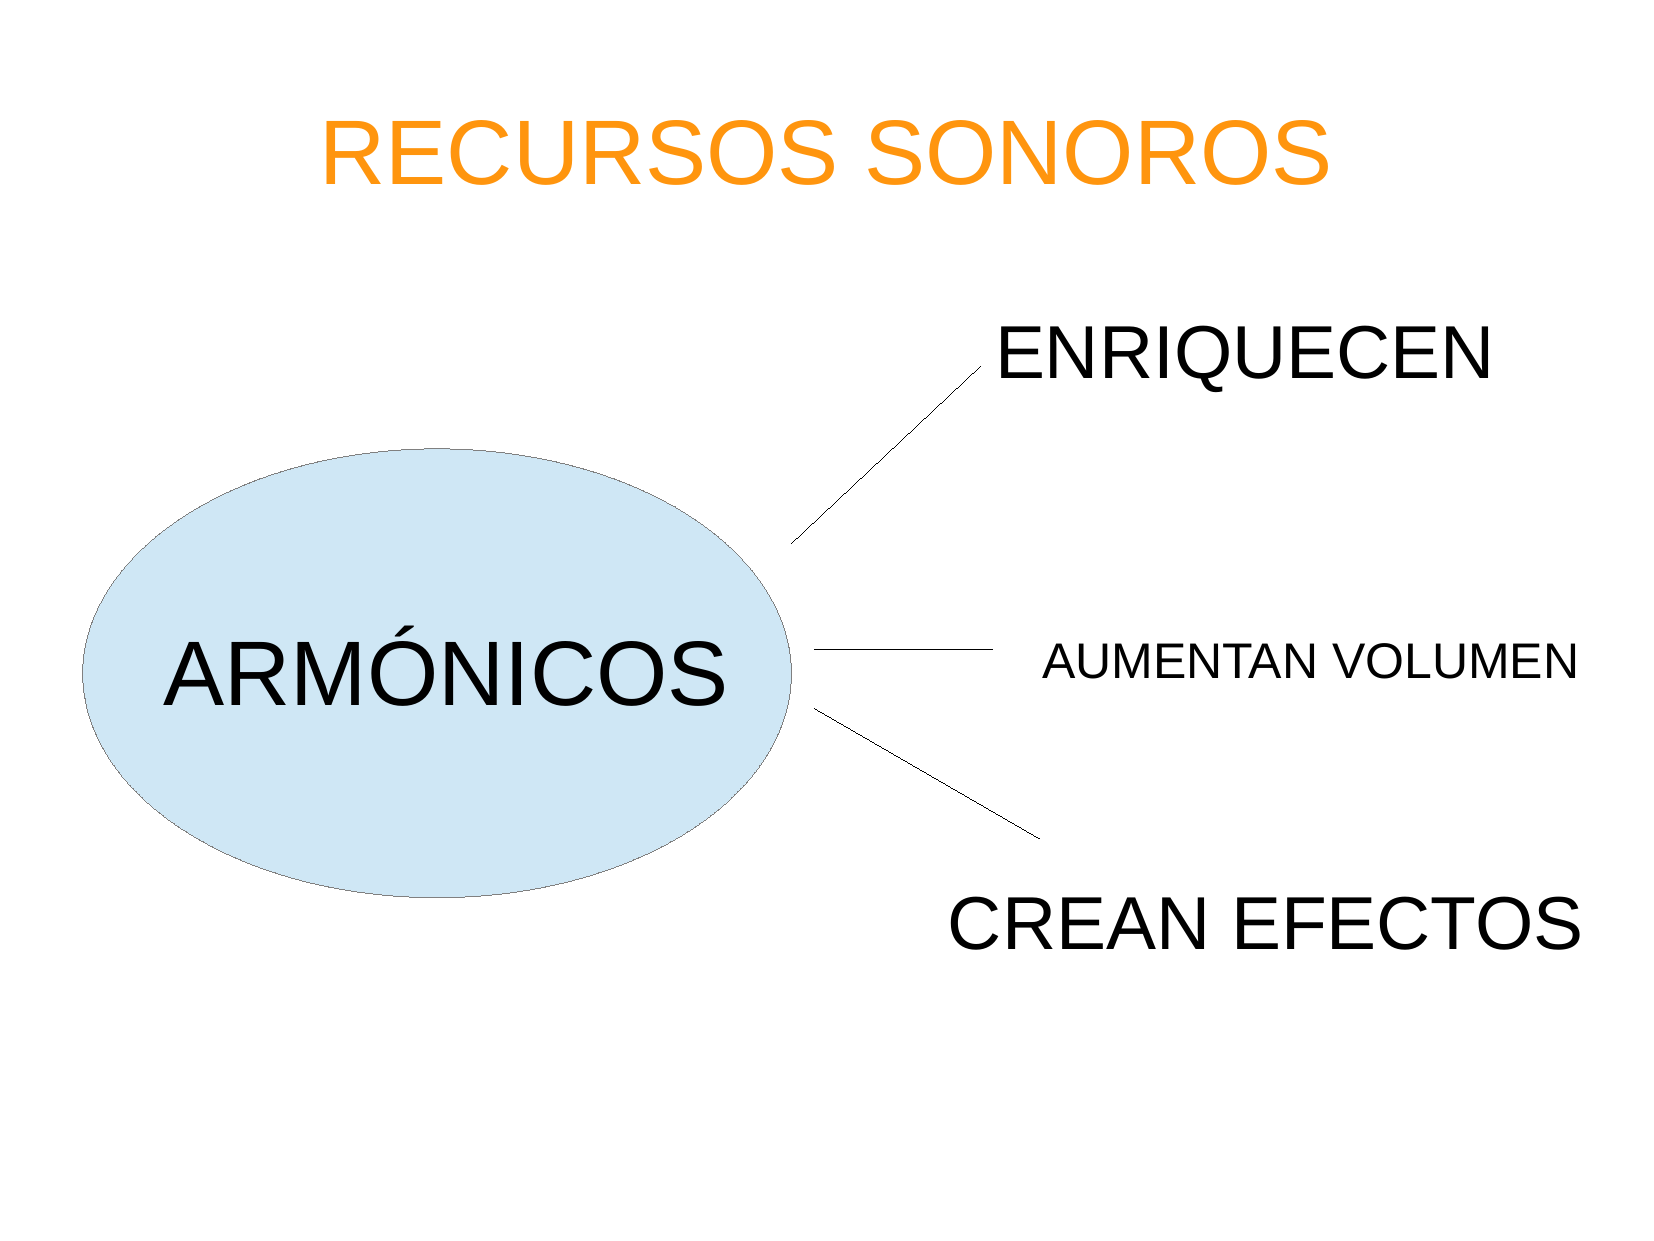

# RECURSOS SONOROS
ENRIQUECEN
ARMÓNICOS
AUMENTAN VOLUMEN
CREAN EFECTOS